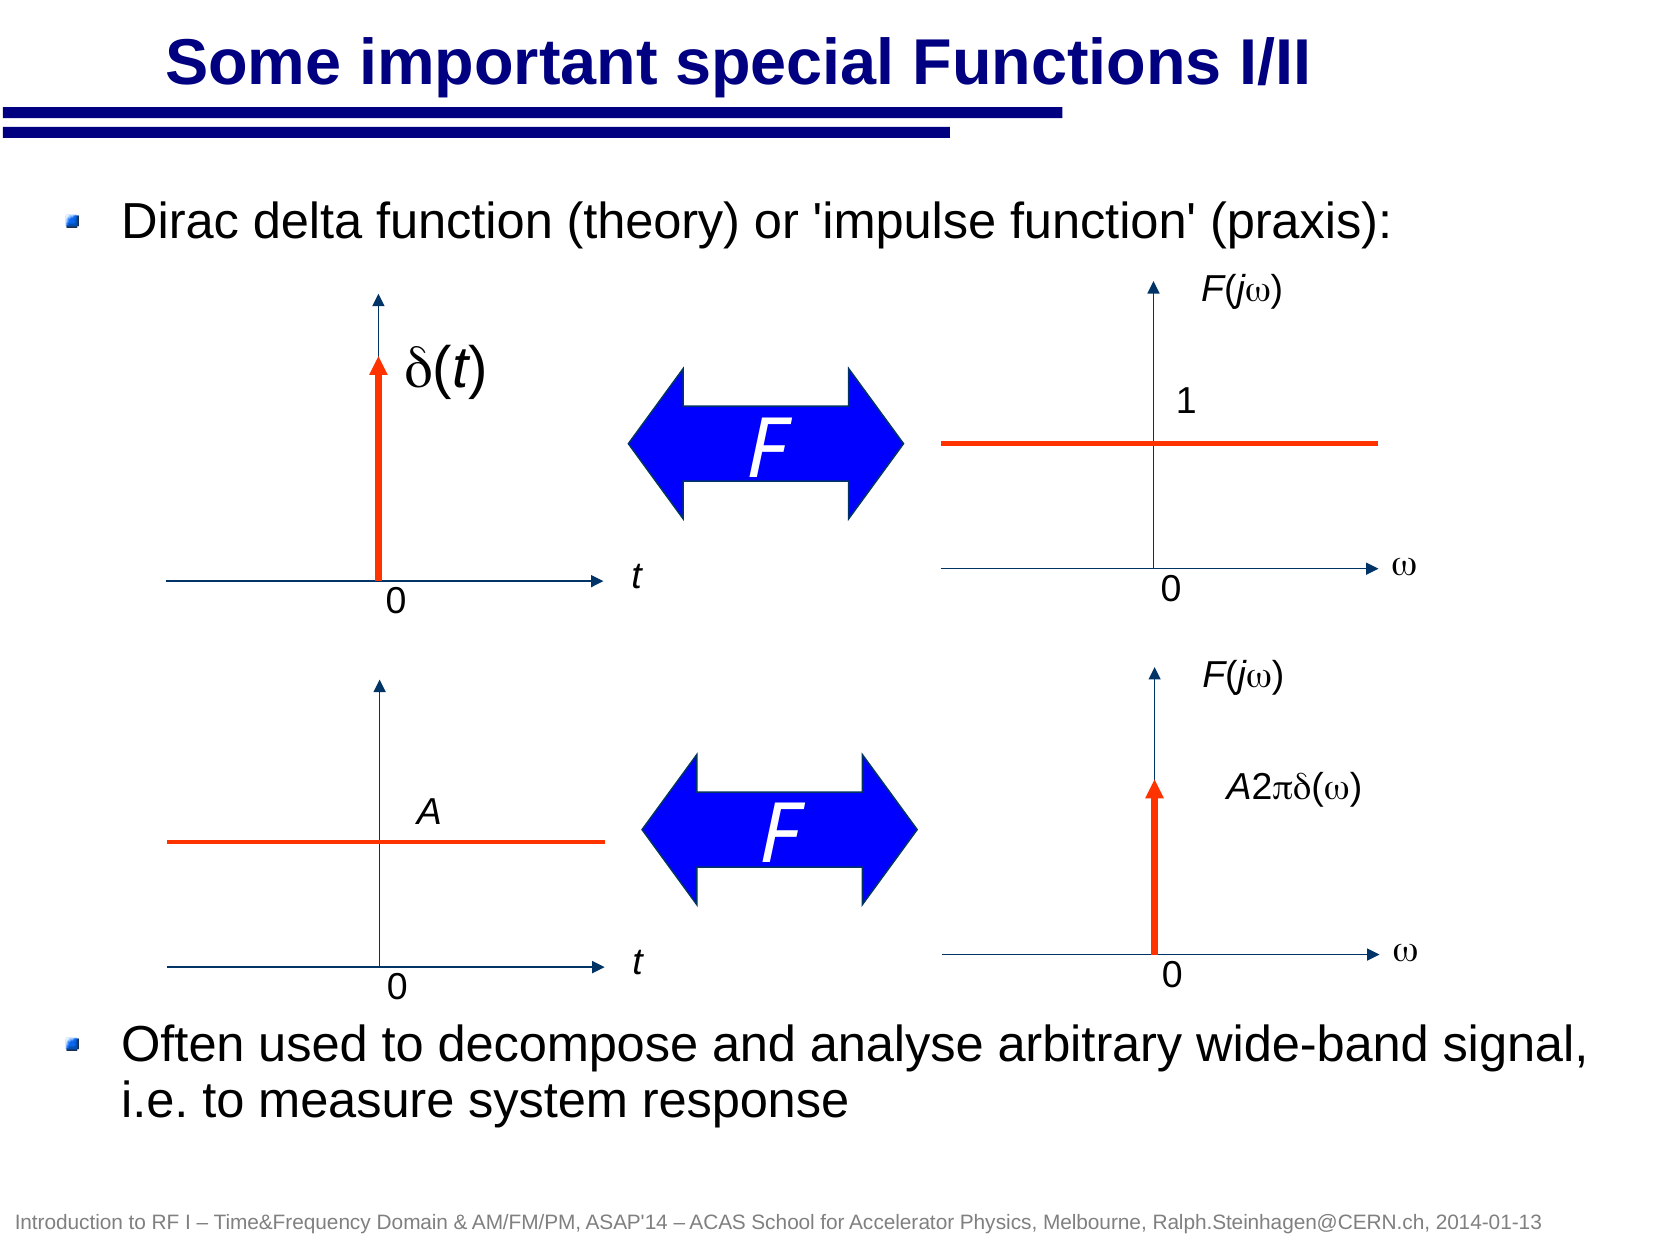

# Some important special Functions I/II
Dirac delta function (theory) or 'impulse function' (praxis):
Often used to decompose and analyse arbitrary wide-band signal, i.e. to measure system response
F(j)
1

0
(t)
t
0
F
F(j)
A2()

0
A
t
0
F